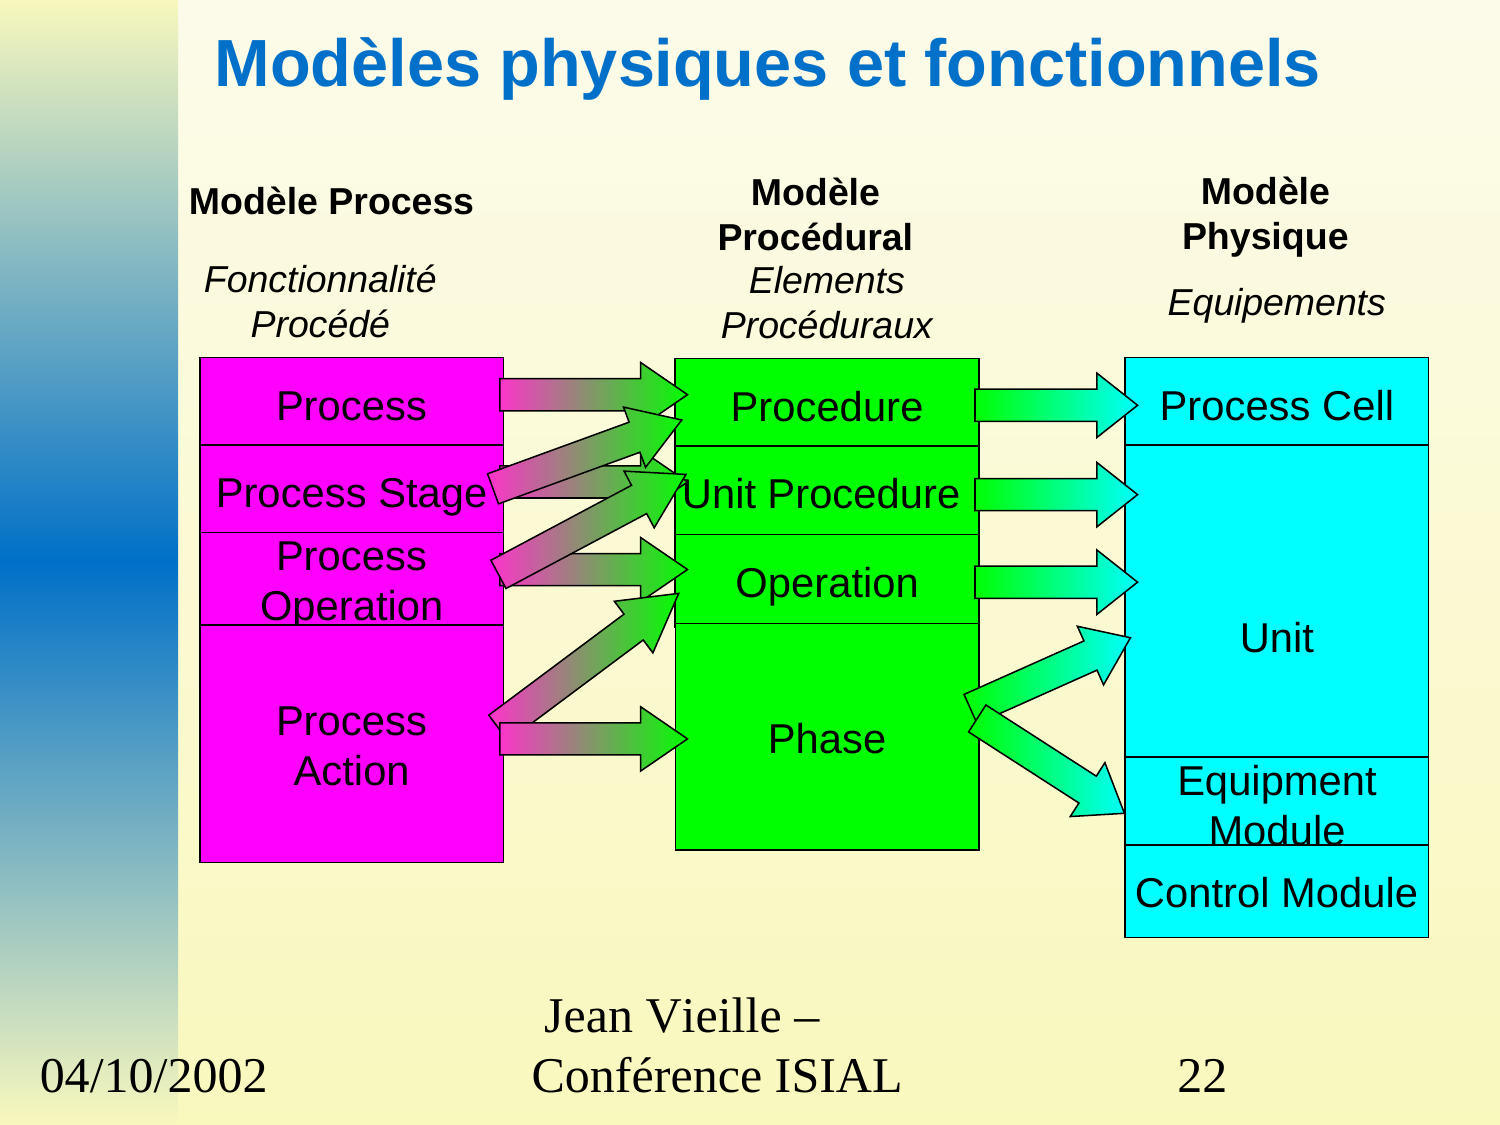

# Modèles physiques et fonctionnels
Modèle Process
Modèle Physique
Modèle Procédural
Fonctionnalité Procédé
Equipements
Elements Procéduraux
Process Cell
Process
Procedure
Unit
Process Stage
Unit Procedure
Process Operation
Operation
Phase
Process Action
Equipment Module
Control Module
22